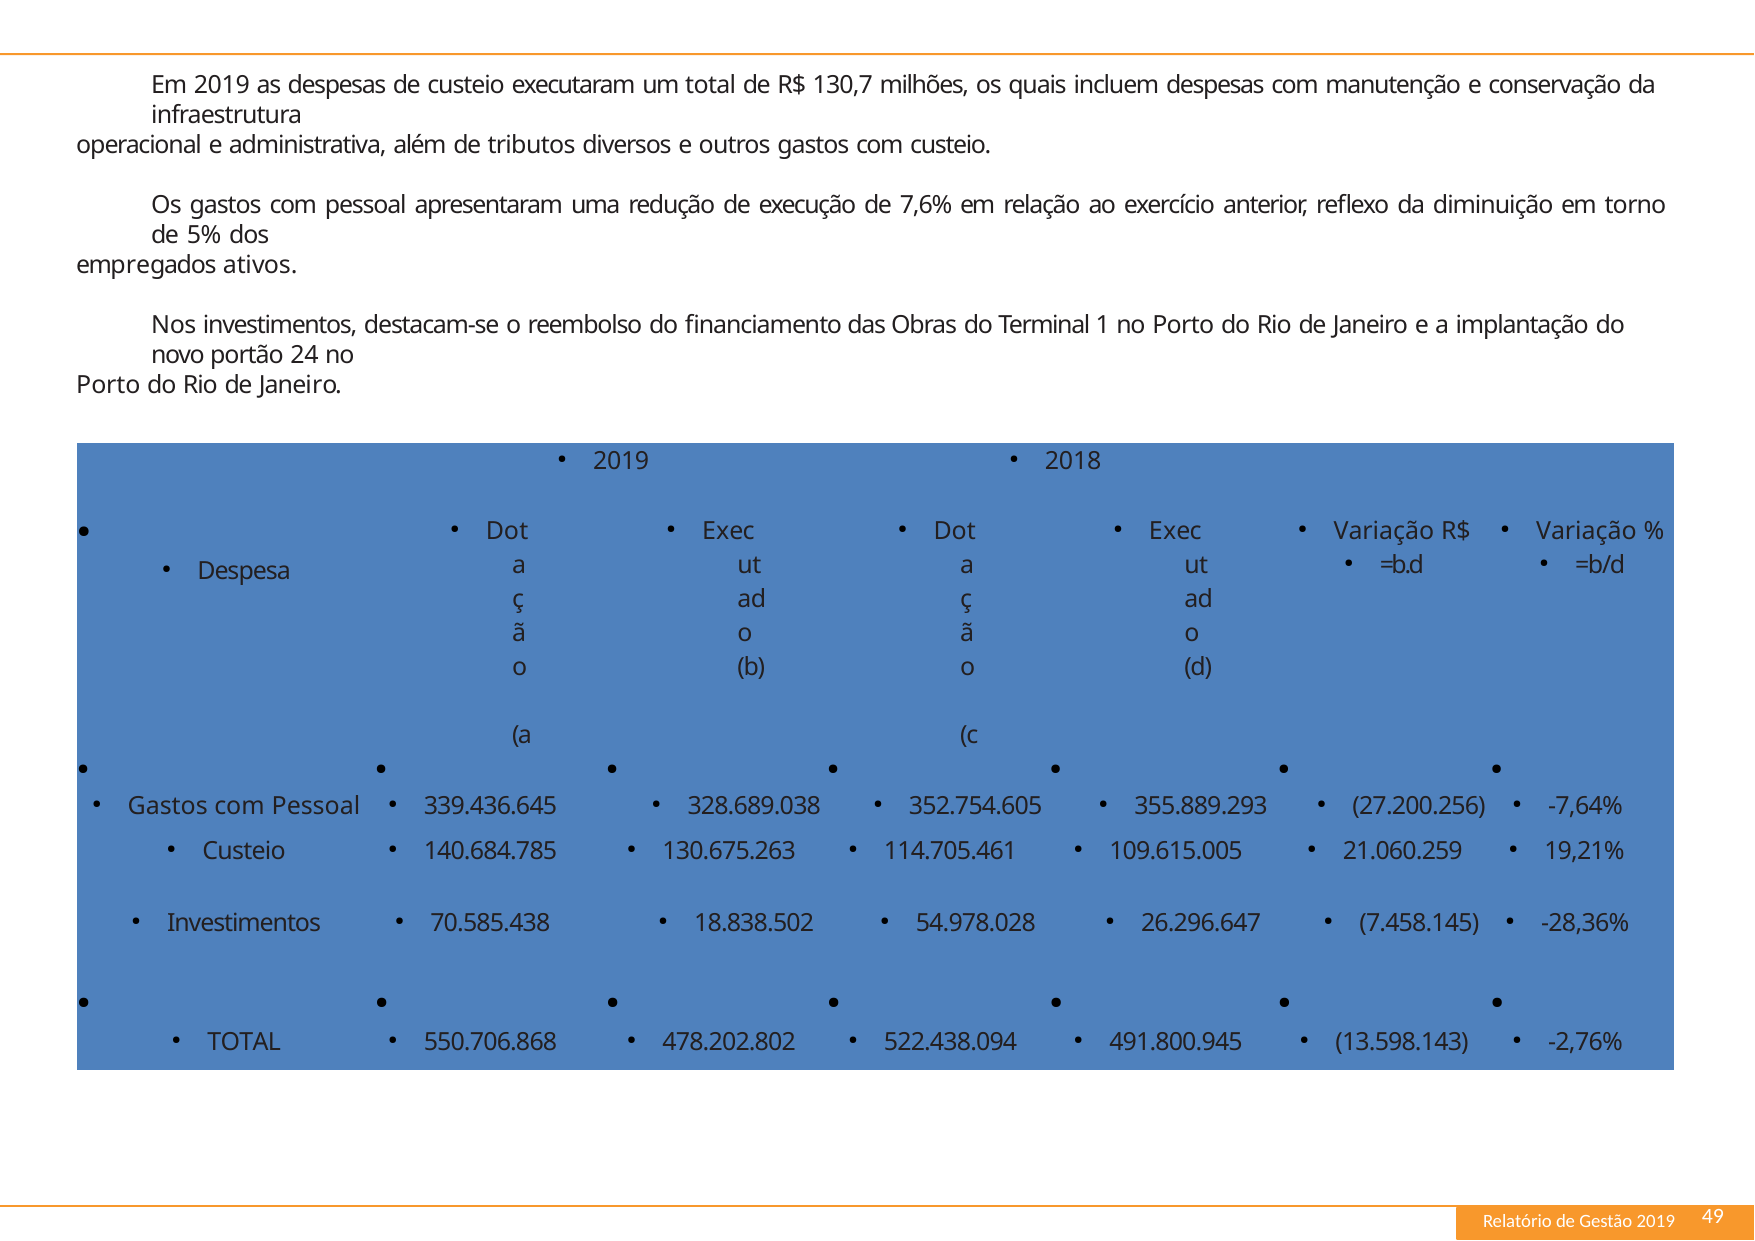

Em 2019 as despesas de custeio executaram um total de R$ 130,7 milhões, os quais incluem despesas com manutenção e conservação da infraestrutura
operacional e administrativa, além de tributos diversos e outros gastos com custeio.
Os gastos com pessoal apresentaram uma redução de execução de 7,6% em relação ao exercício anterior, reflexo da diminuição em torno de 5% dos
empregados ativos.
Nos investimentos, destacam-se o reembolso do financiamento das Obras do Terminal 1 no Porto do Rio de Janeiro e a implantação do novo portão 24 no
Porto do Rio de Janeiro.
Previsão e Execução das Despesas em 2019 e 2018
| | 2019 | | 2018 | | | |
| --- | --- | --- | --- | --- | --- | --- |
| Despesa | Dotação (a) | Executado (b) | Dotação (c) | Executado (d) | Variação R$ =b.d | Variação % =b/d |
| Gastos com Pessoal | 339.436.645 | 328.689.038 | 352.754.605 | 355.889.293 | (27.200.256) | -7,64% |
| Custeio | 140.684.785 | 130.675.263 | 114.705.461 | 109.615.005 | 21.060.259 | 19,21% |
| Investimentos | 70.585.438 | 18.838.502 | 54.978.028 | 26.296.647 | (7.458.145) | -28,36% |
| TOTAL | 550.706.868 | 478.202.802 | 522.438.094 | 491.800.945 | (13.598.143) | -2,76% |
49
Relatório de Gestão 2019